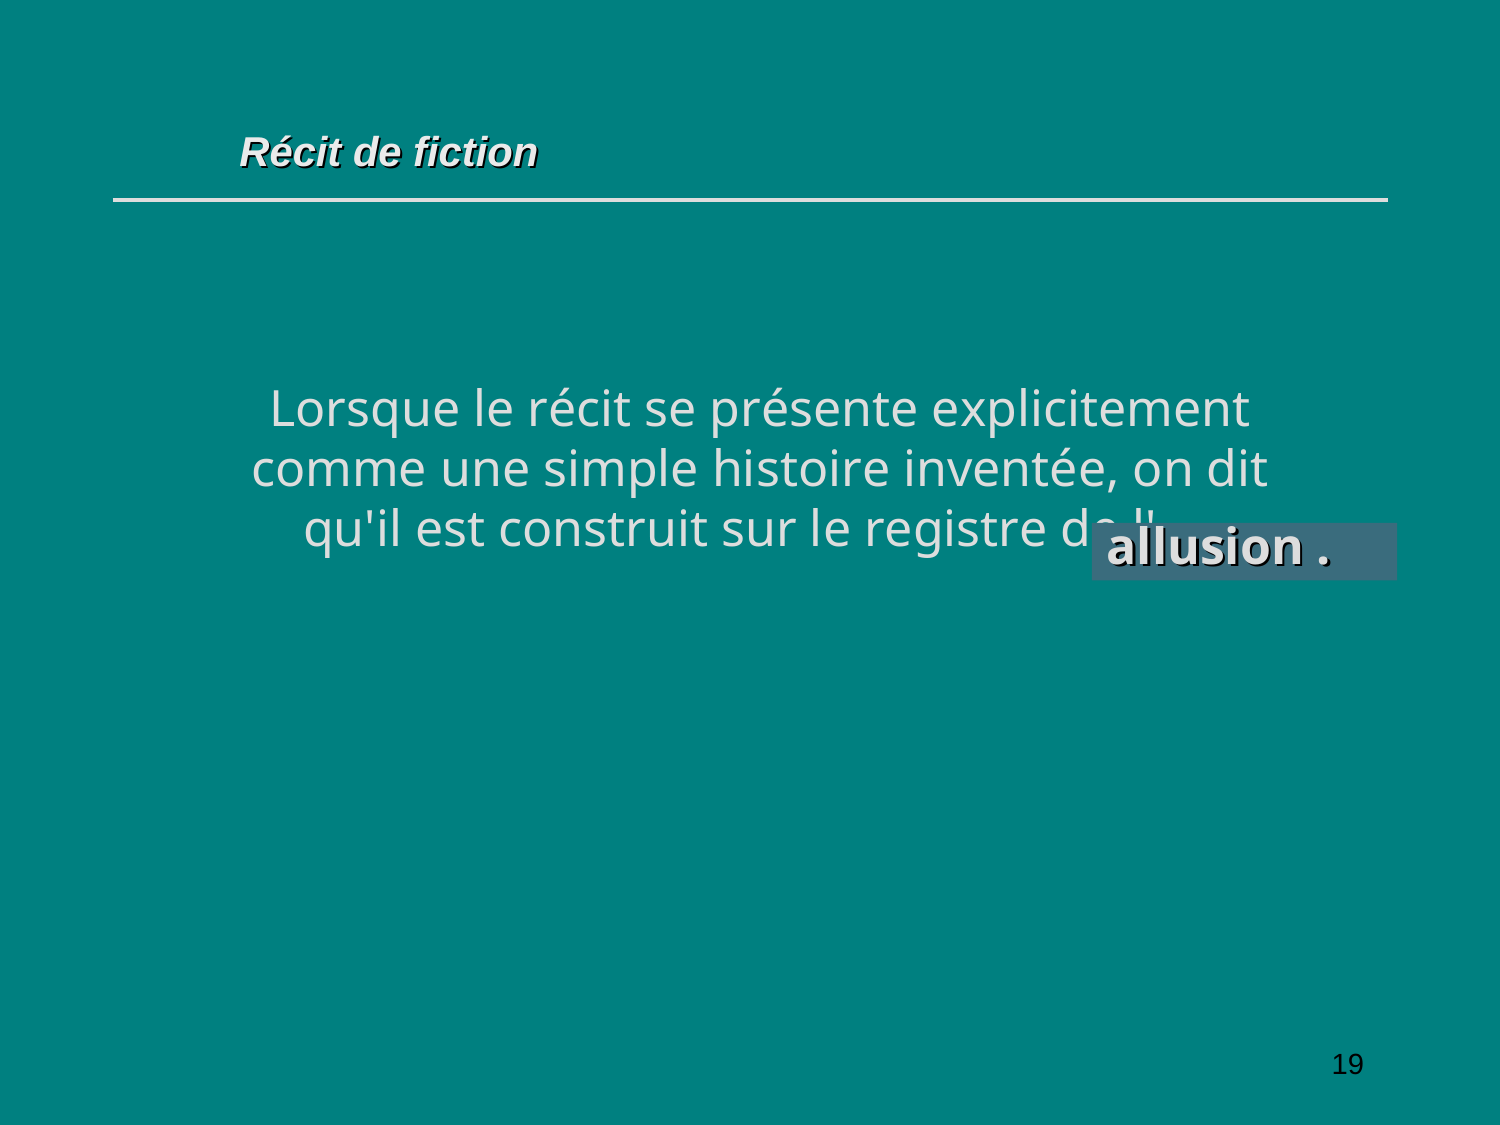

Récit de fiction
Lorsque le récit se présente explicitement comme une simple histoire inventée, on dit qu'il est construit sur le registre de l'	.
allusion .
19